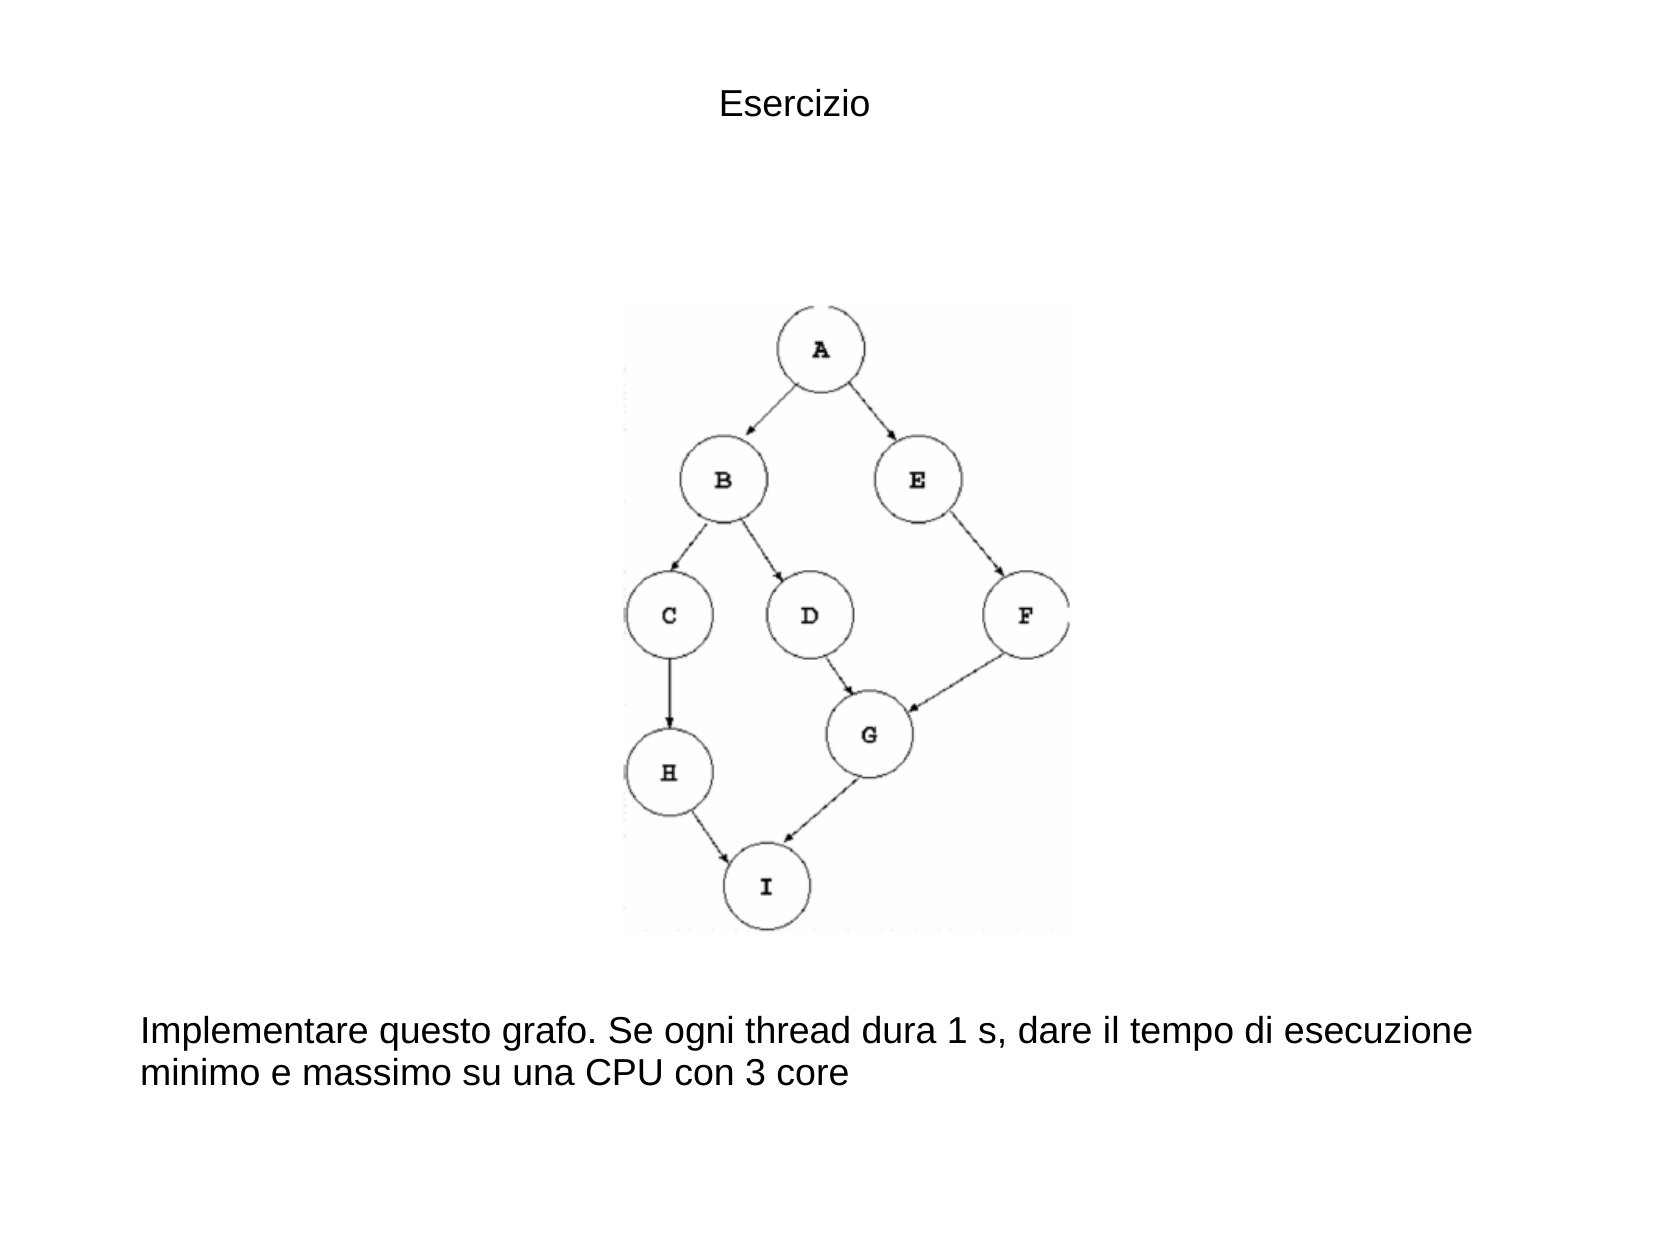

Esercizio
Implementare questo grafo. Se ogni thread dura 1 s, dare il tempo di esecuzione minimo e massimo su una CPU con 3 core